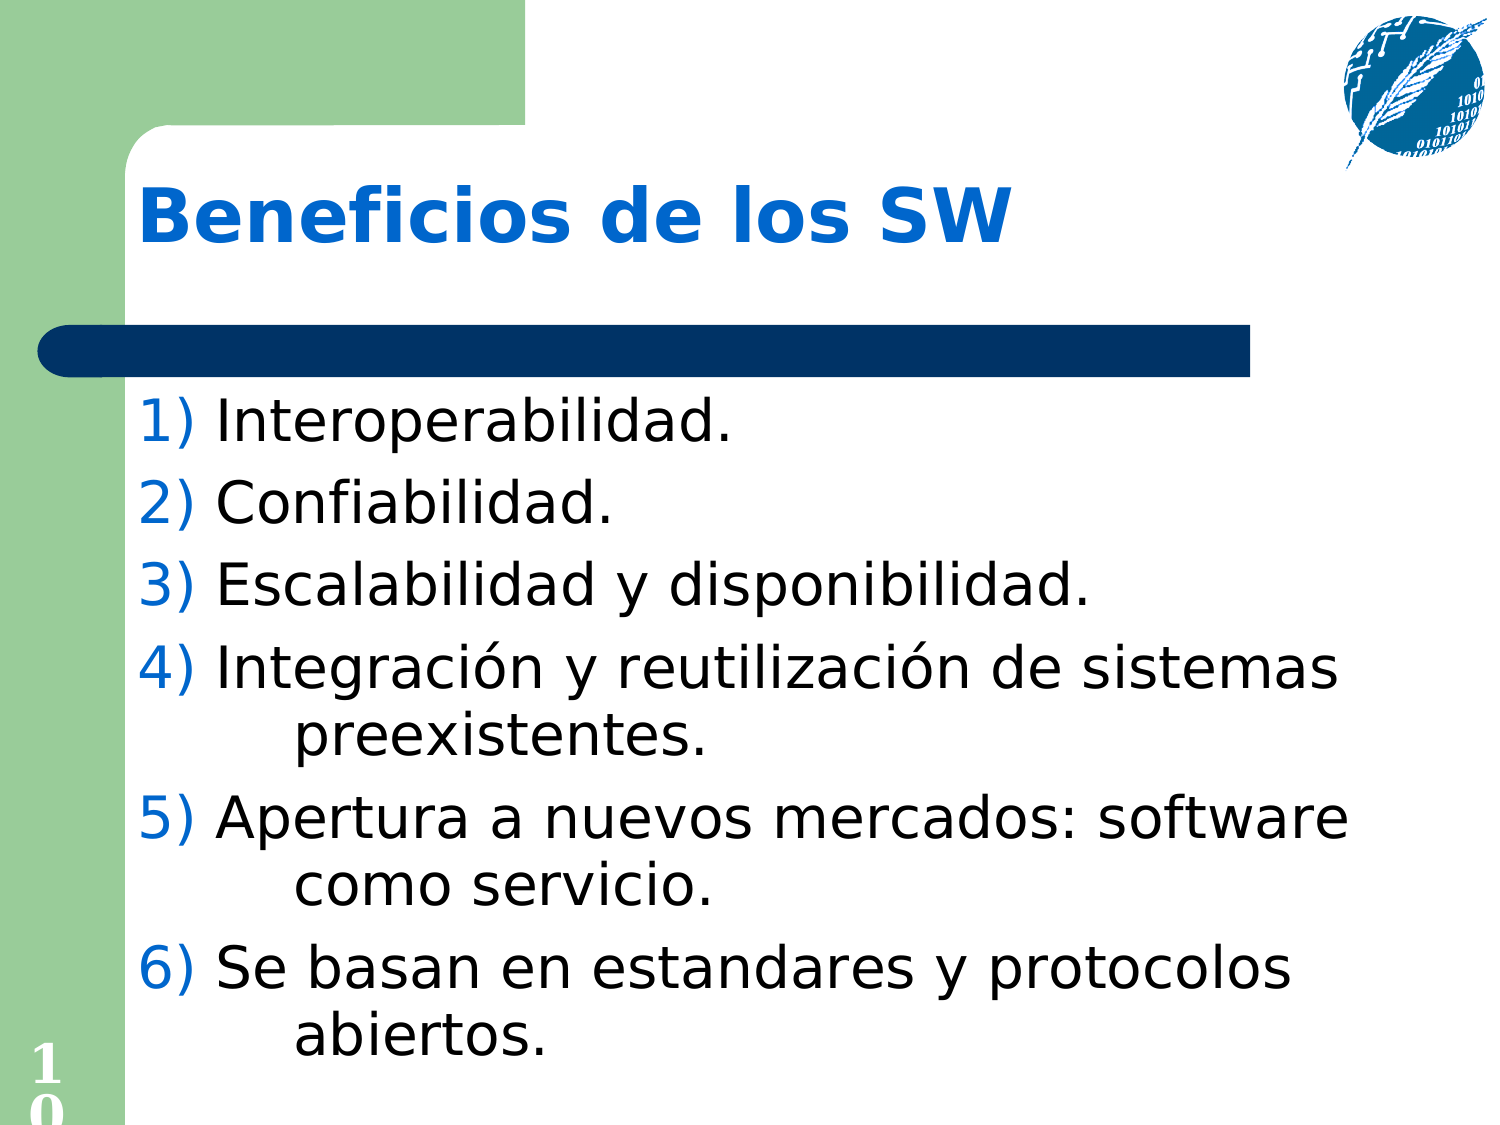

# Beneficios de los SW
Interoperabilidad.
Confiabilidad.
Escalabilidad y disponibilidad.
Integración y reutilización de sistemas preexistentes.
Apertura a nuevos mercados: software como servicio.
Se basan en estandares y protocolos abiertos.
10